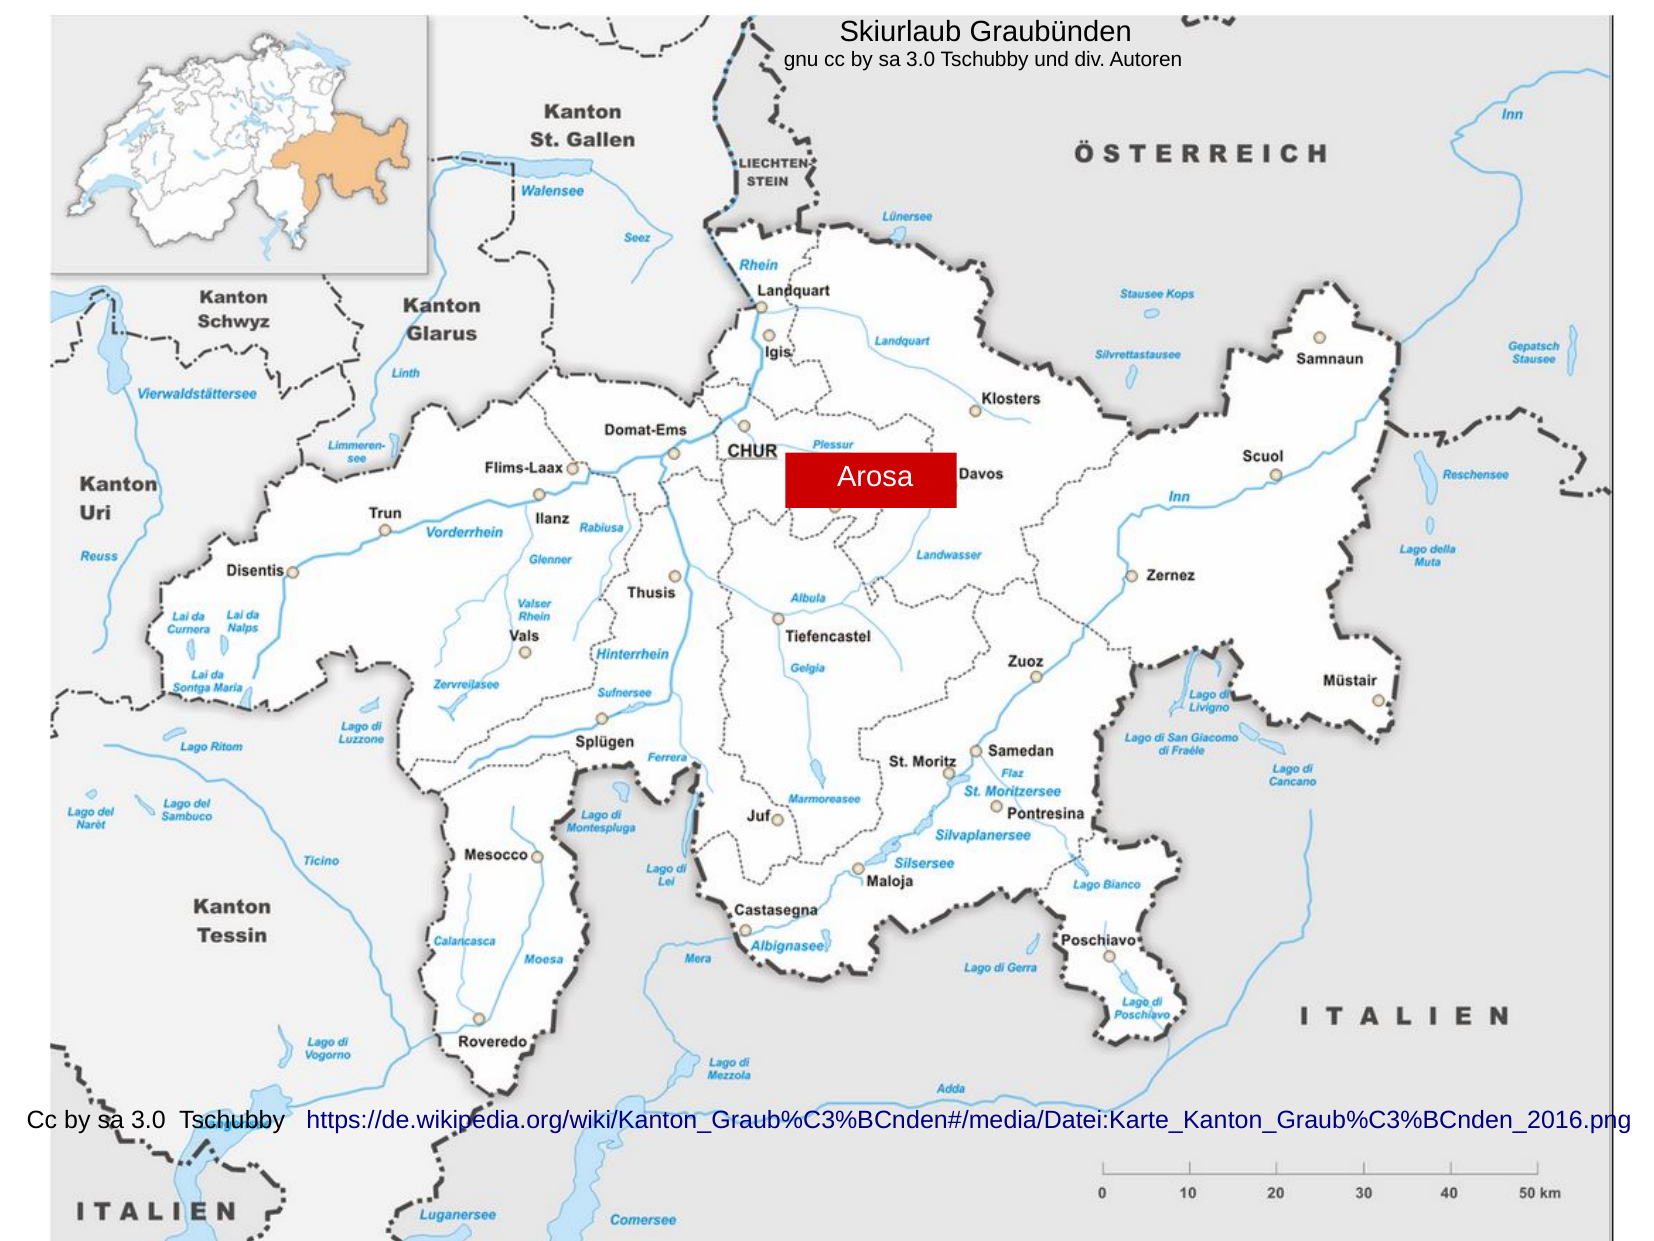

Skiurlaub Graubünden
gnu cc by sa 3.0 Tschubby und div. Autoren
# Skiurlaub Graubünden
 Arosa
Cc by sa 3.0 Tschubby https://de.wikipedia.org/wiki/Kanton_Graub%C3%BCnden#/media/Datei:Karte_Kanton_Graub%C3%BCnden_2016.png